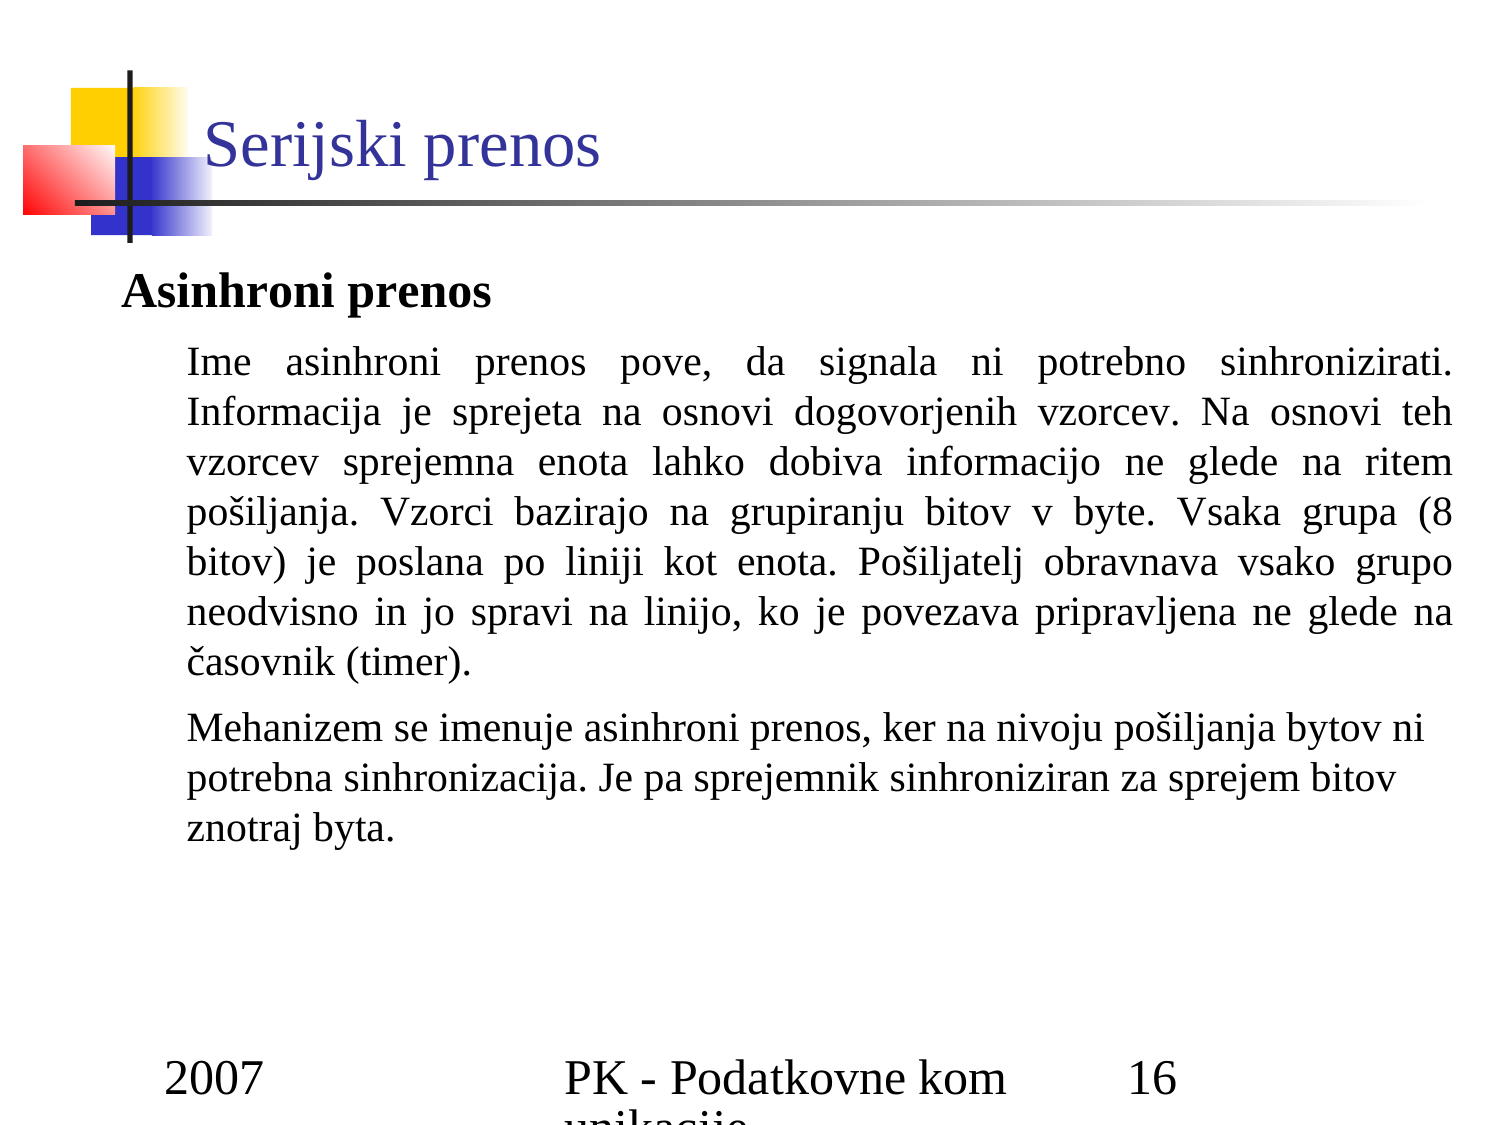

# Serijski prenos
	Asinhroni prenos
	Ime asinhroni prenos pove, da signala ni potrebno sinhronizirati. Informacija je sprejeta na osnovi dogovorjenih vzorcev. Na osnovi teh vzorcev sprejemna enota lahko dobiva informacijo ne glede na ritem pošiljanja. Vzorci bazirajo na grupiranju bitov v byte. Vsaka grupa (8 bitov) je poslana po liniji kot enota. Pošiljatelj obravnava vsako grupo neodvisno in jo spravi na linijo, ko je povezava pripravljena ne glede na časovnik (timer).
	Mehanizem se imenuje asinhroni prenos, ker na nivoju pošiljanja bytov ni potrebna sinhronizacija. Je pa sprejemnik sinhroniziran za sprejem bitov znotraj byta.
2007
PK - Podatkovne komunikacije
16